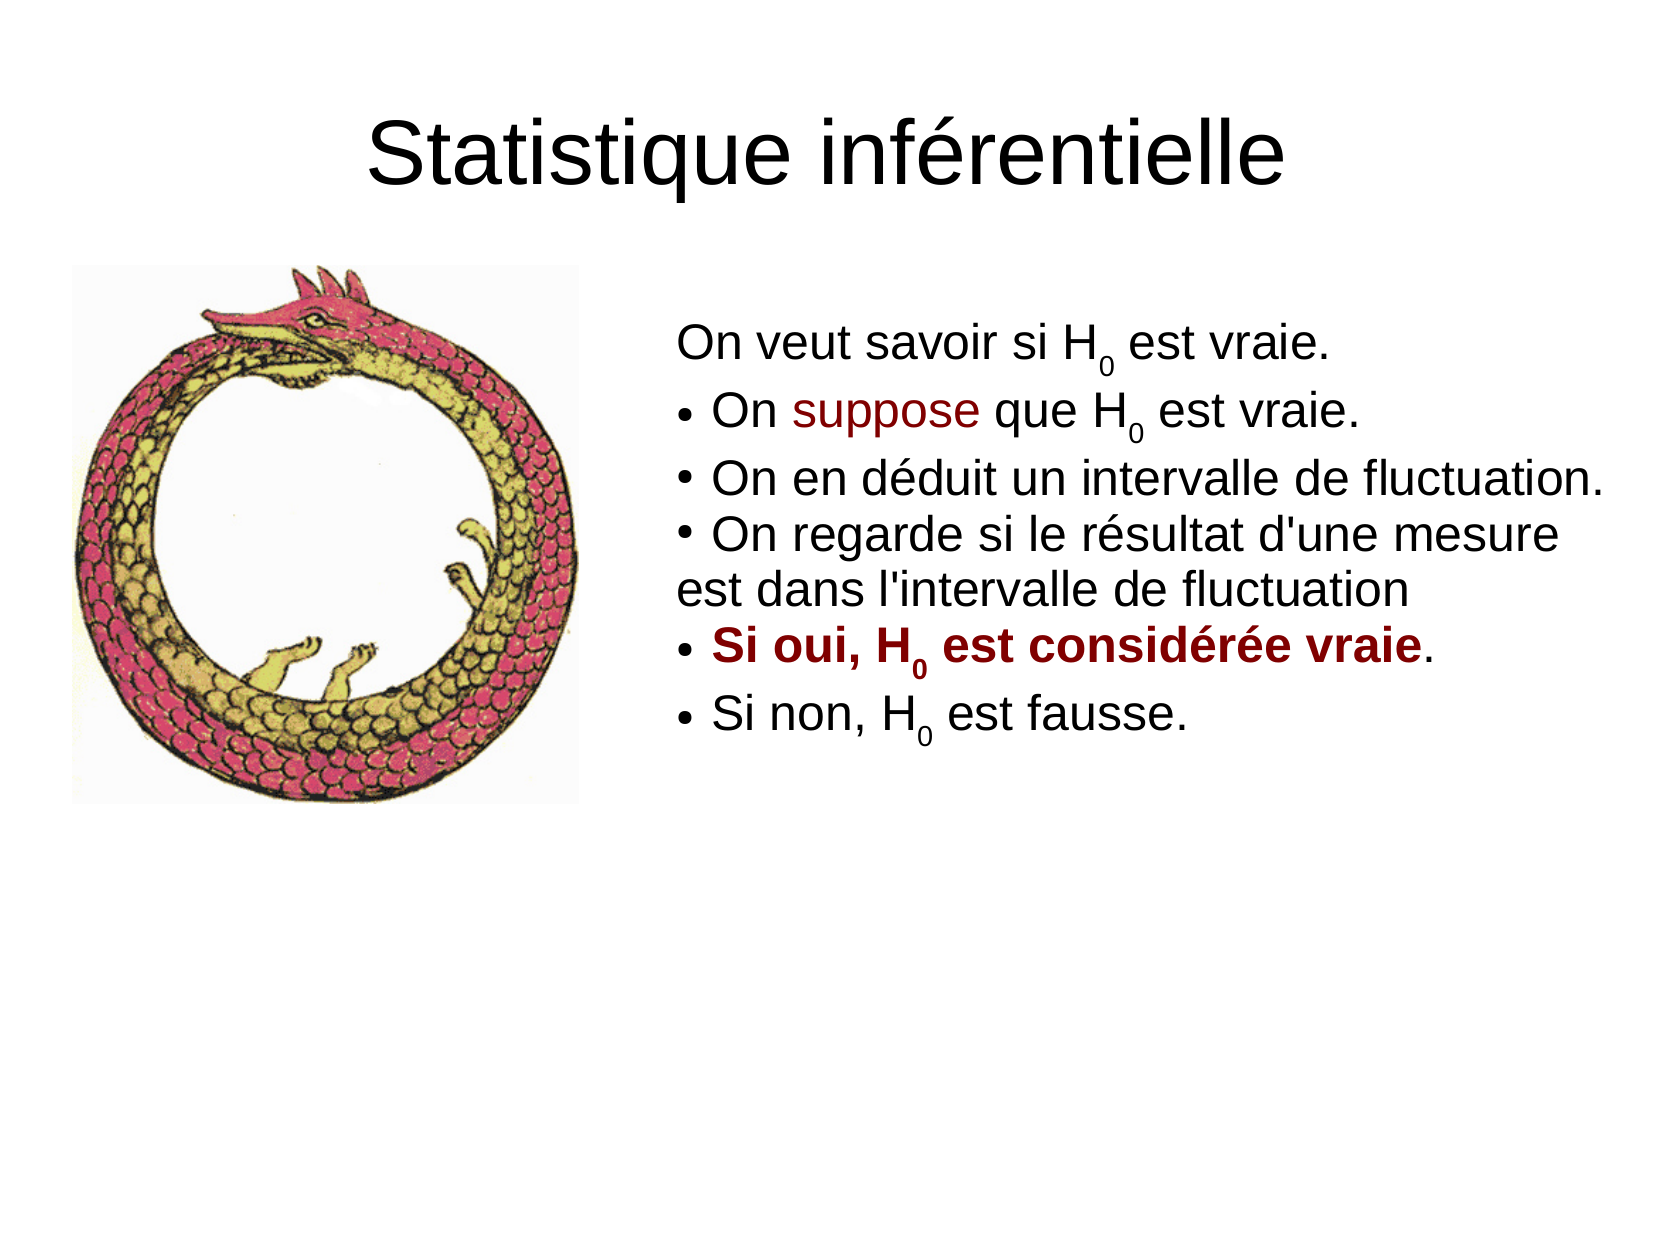

# Statistique inférentielle
On veut savoir si H0 est vraie.
On suppose que H0 est vraie.
On en déduit un intervalle de fluctuation.
On regarde si le résultat d'une mesure
est dans l'intervalle de fluctuation
Si oui, H0 est considérée vraie.
Si non, H0 est fausse.